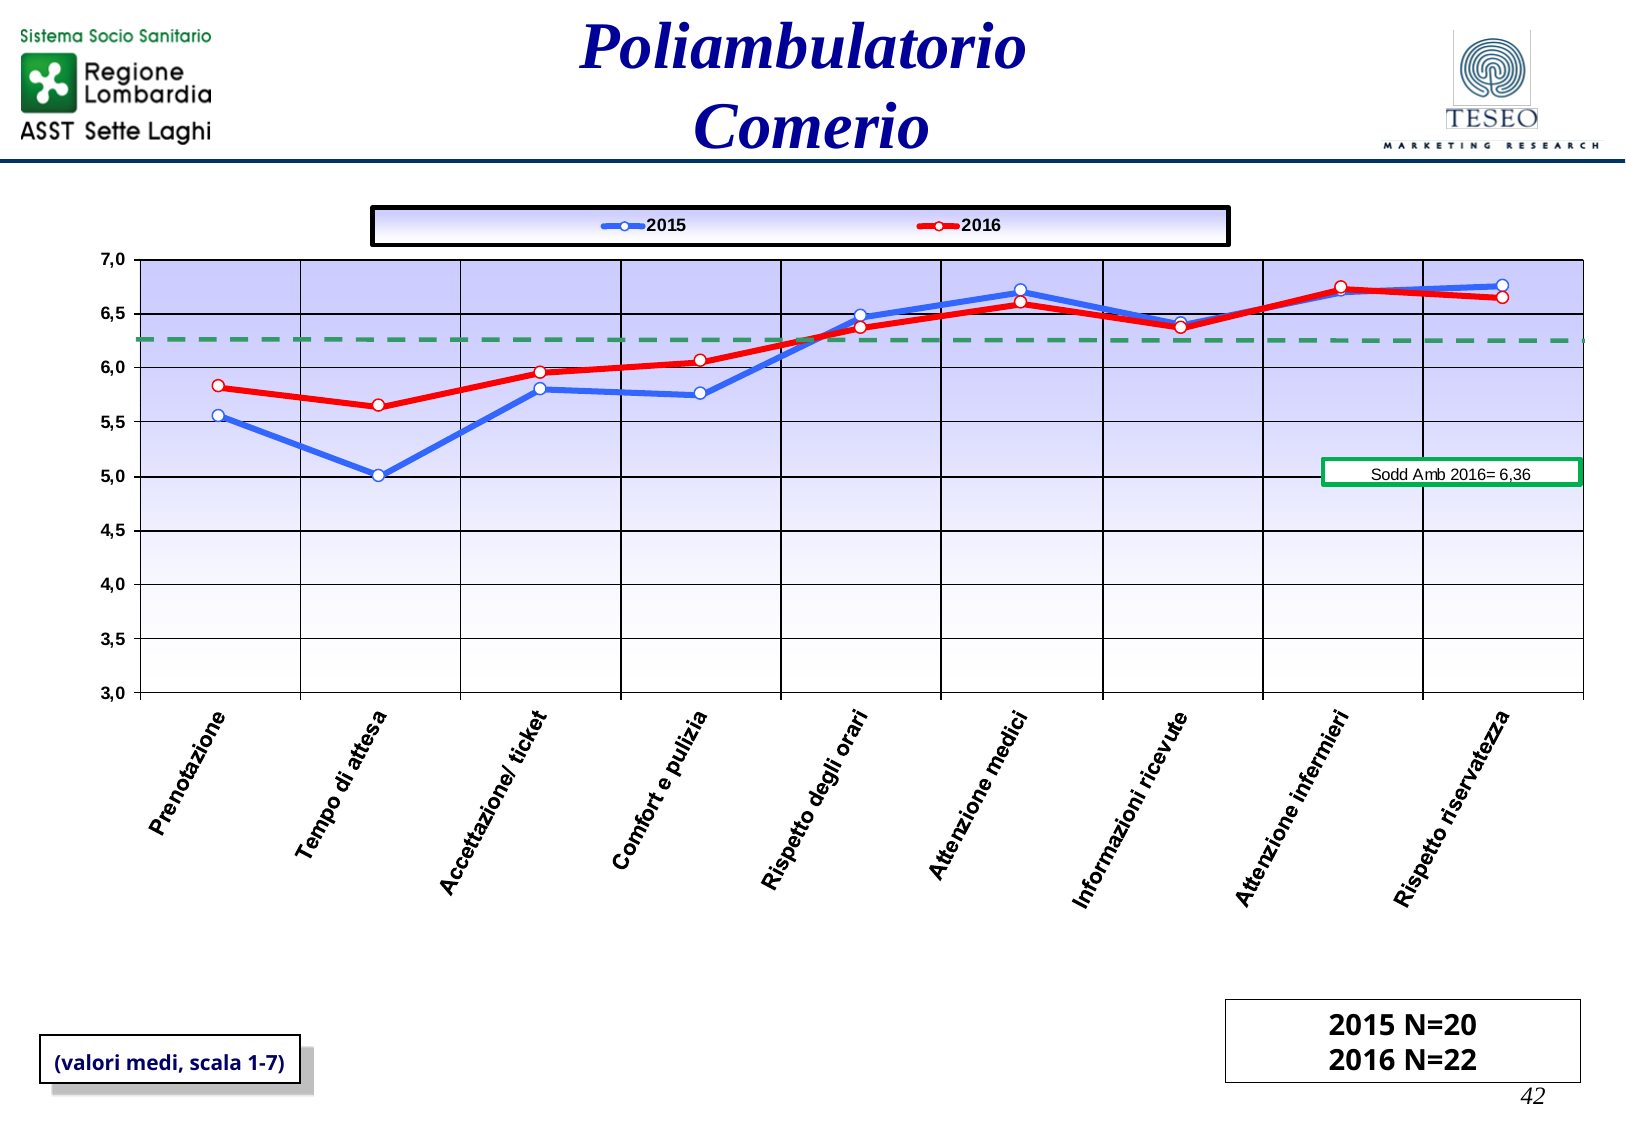

Poliambulatorio
Comerio
2015 N=20
2016 N=22
(valori medi, scala 1-7)